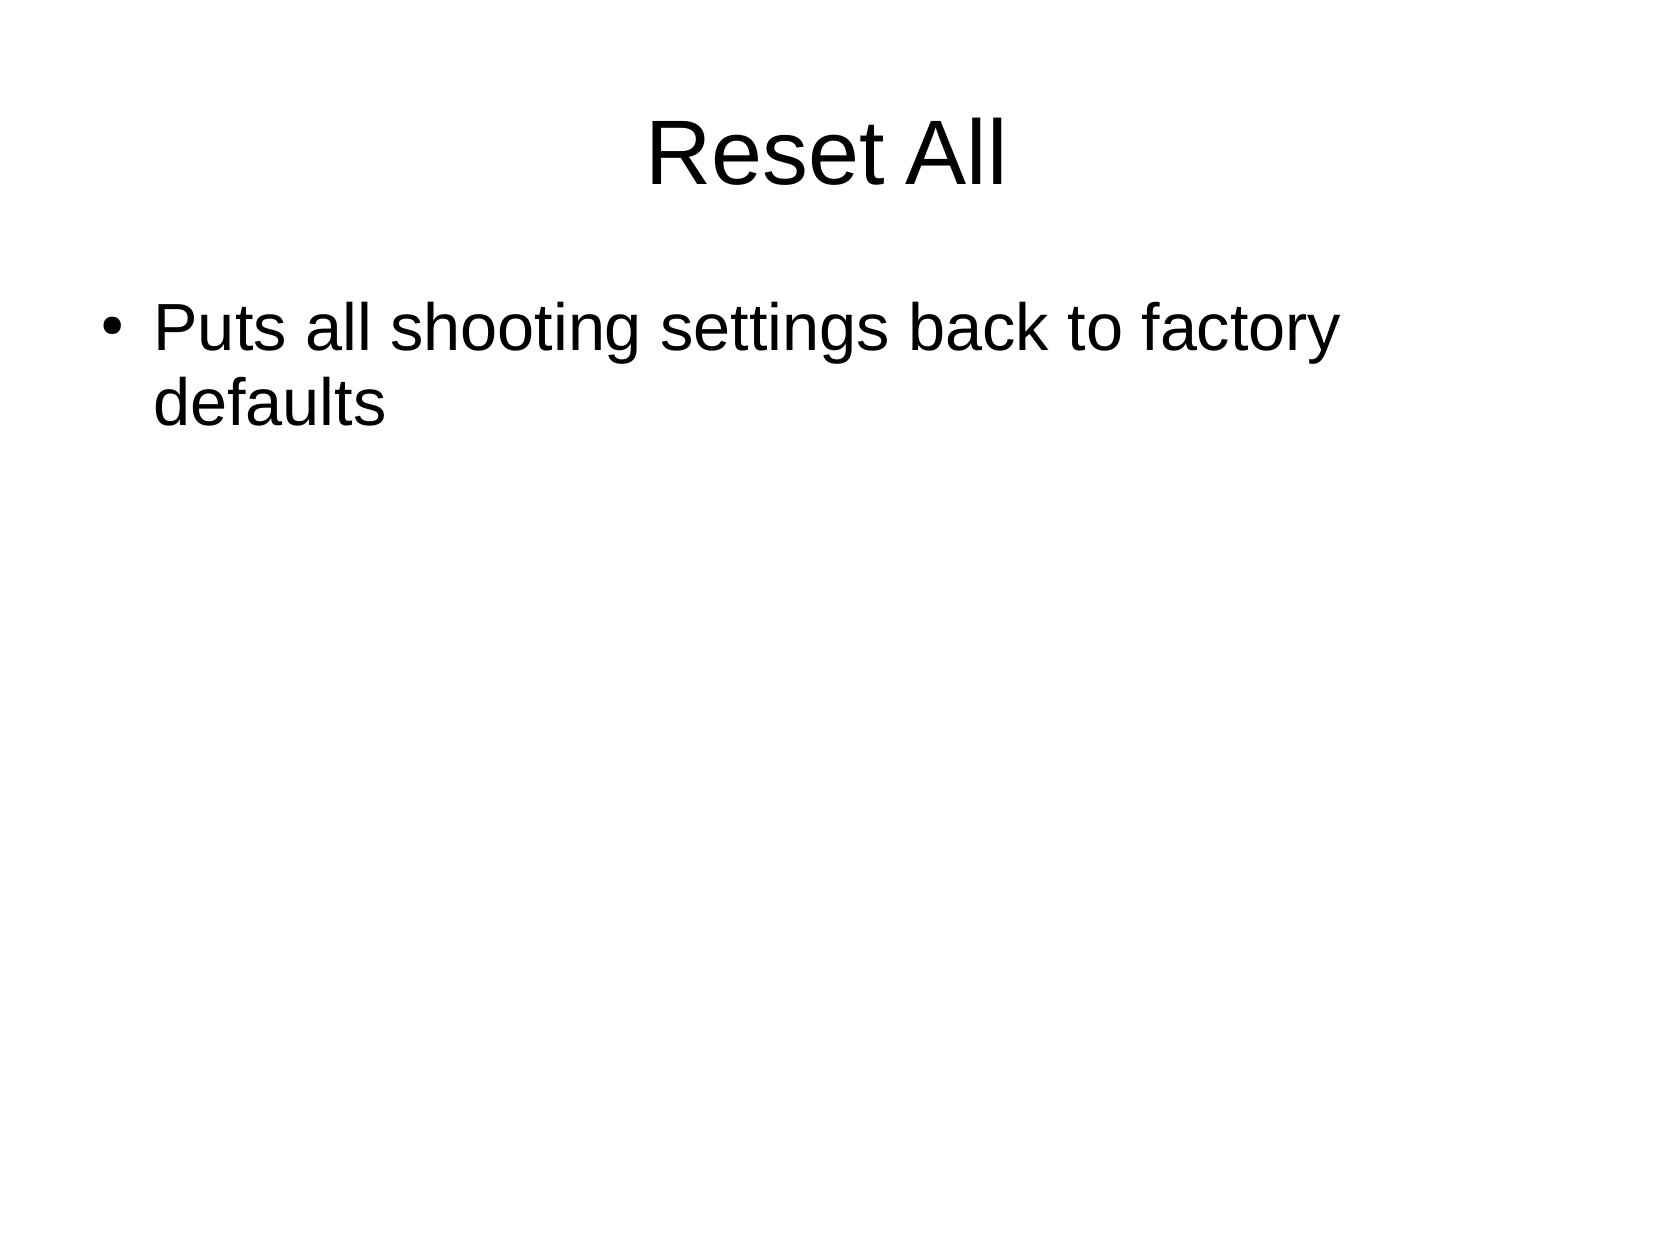

# Reset All
Puts all shooting settings back to factory defaults